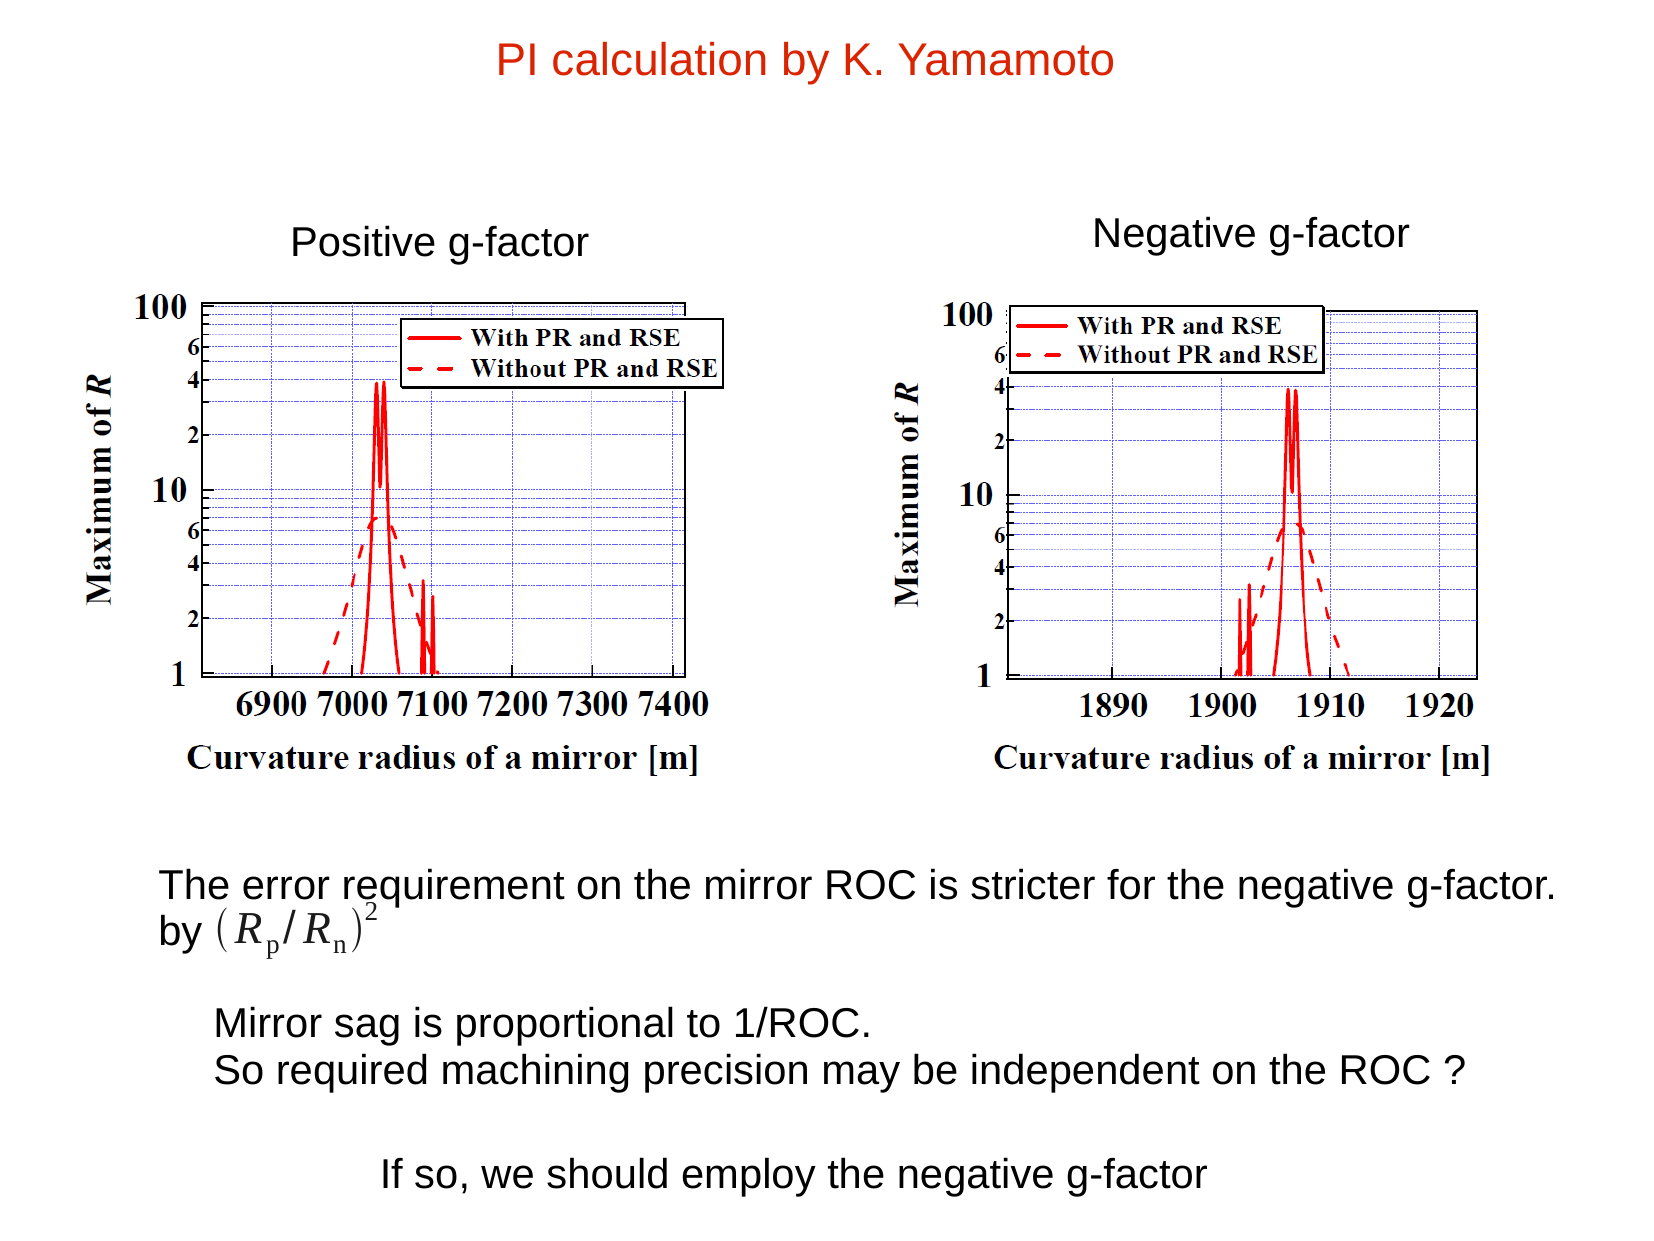

PI calculation by K. Yamamoto
Negative g-factor
Positive g-factor
The error requirement on the mirror ROC is stricter for the negative g-factor.
by
Mirror sag is proportional to 1/ROC.
So required machining precision may be independent on the ROC ?
If so, we should employ the negative g-factor